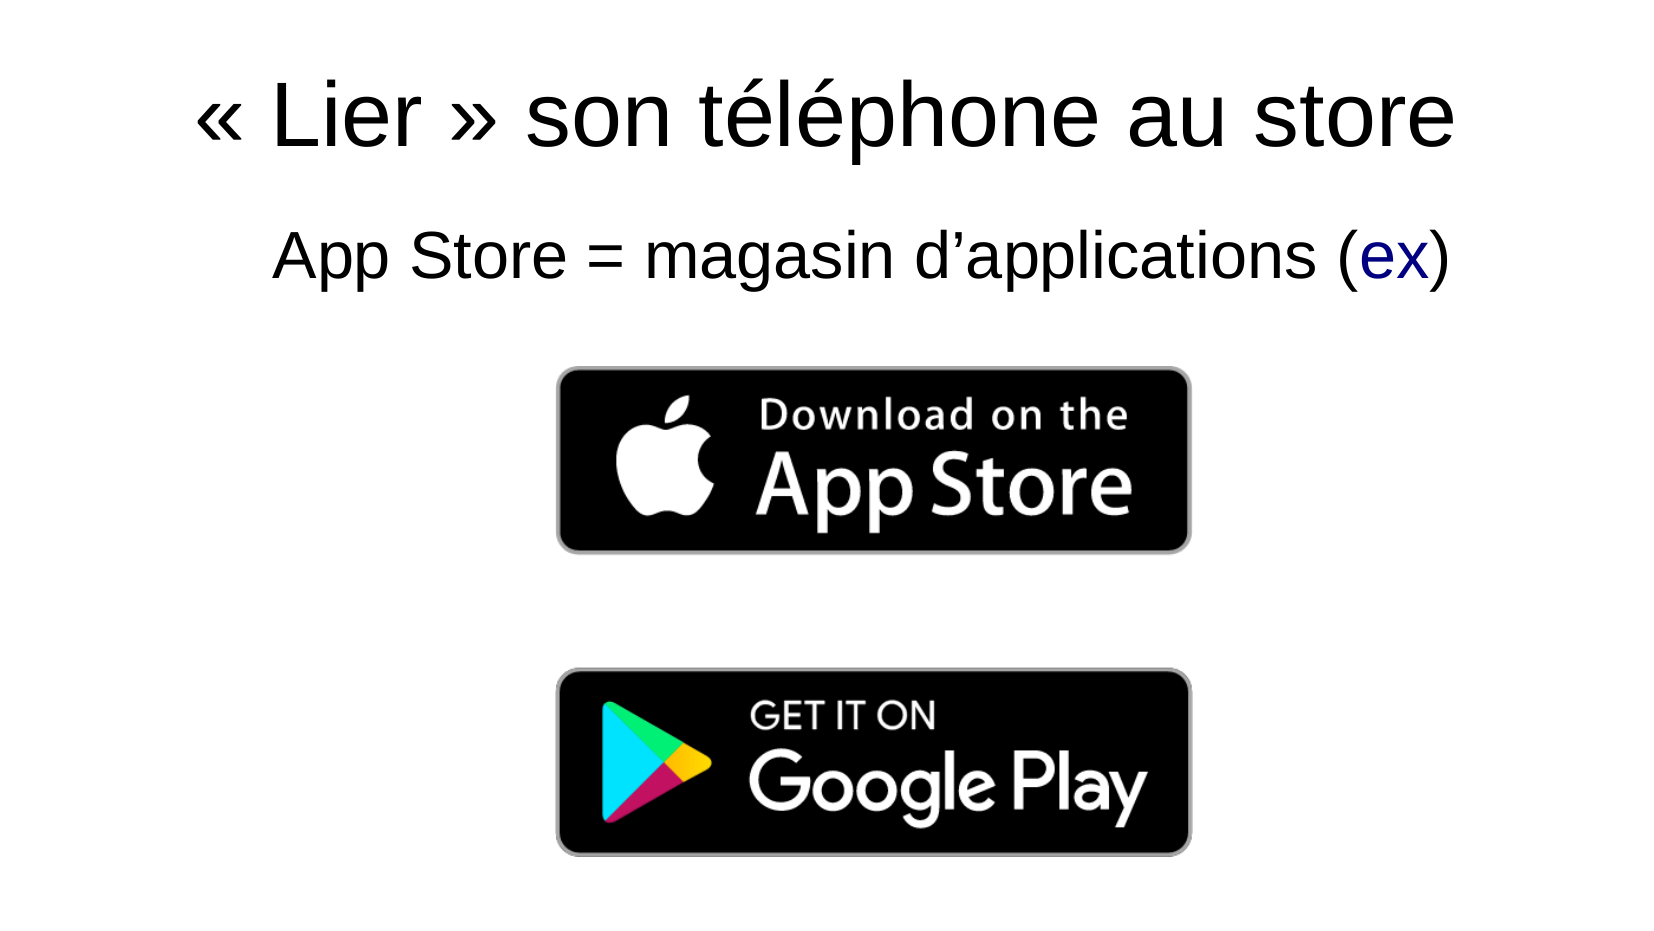

# « Lier » son téléphone au store
App Store = magasin d’applications (ex)